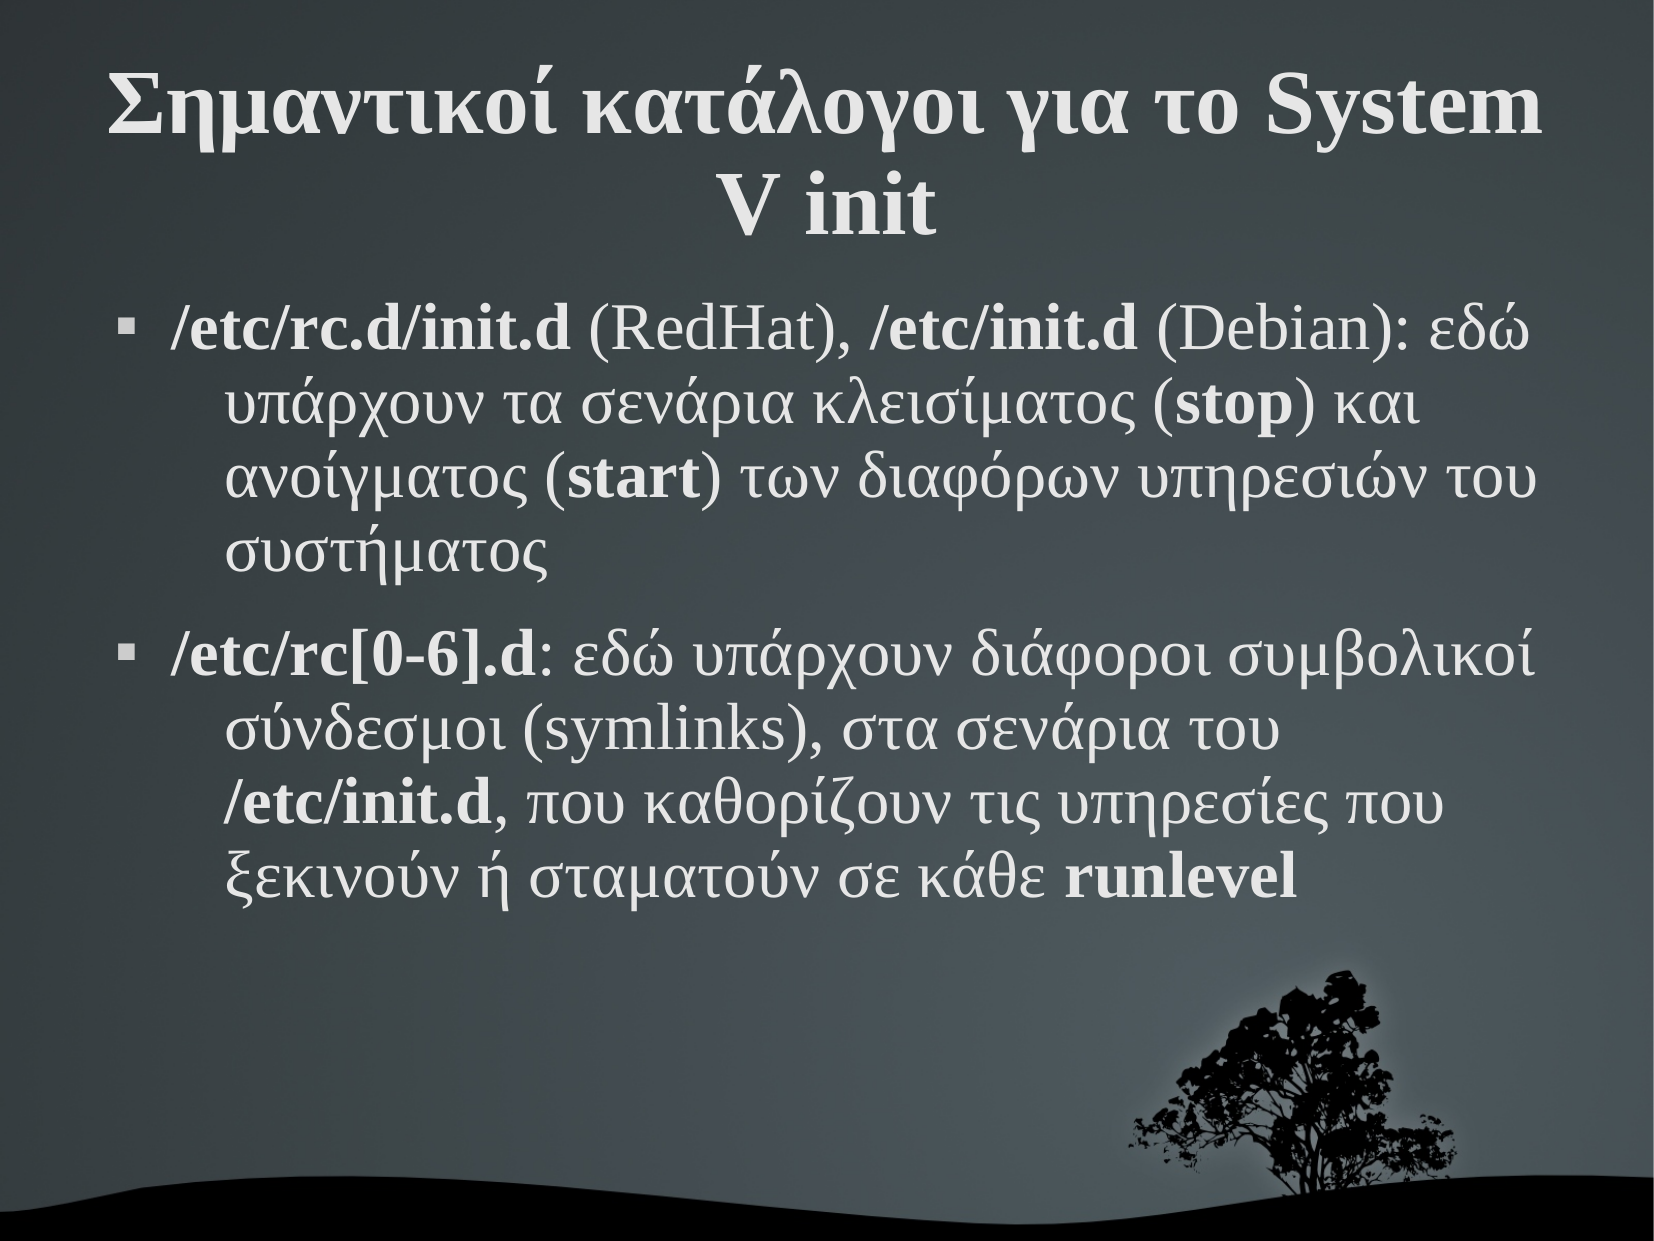

Σημαντικοί κατάλογοι για το System V init
# /etc/rc.d/init.d (RedHat), /etc/init.d (Debian): εδώ υπάρχουν τα σενάρια κλεισίματος (stop) και ανοίγματος (start) των διαφόρων υπηρεσιών του συστήματος
/etc/rc[0-6].d: εδώ υπάρχουν διάφοροι συμβολικοί σύνδεσμοι (symlinks), στα σενάρια του /etc/init.d, που καθορίζουν τις υπηρεσίες που ξεκινούν ή σταματούν σε κάθε runlevel